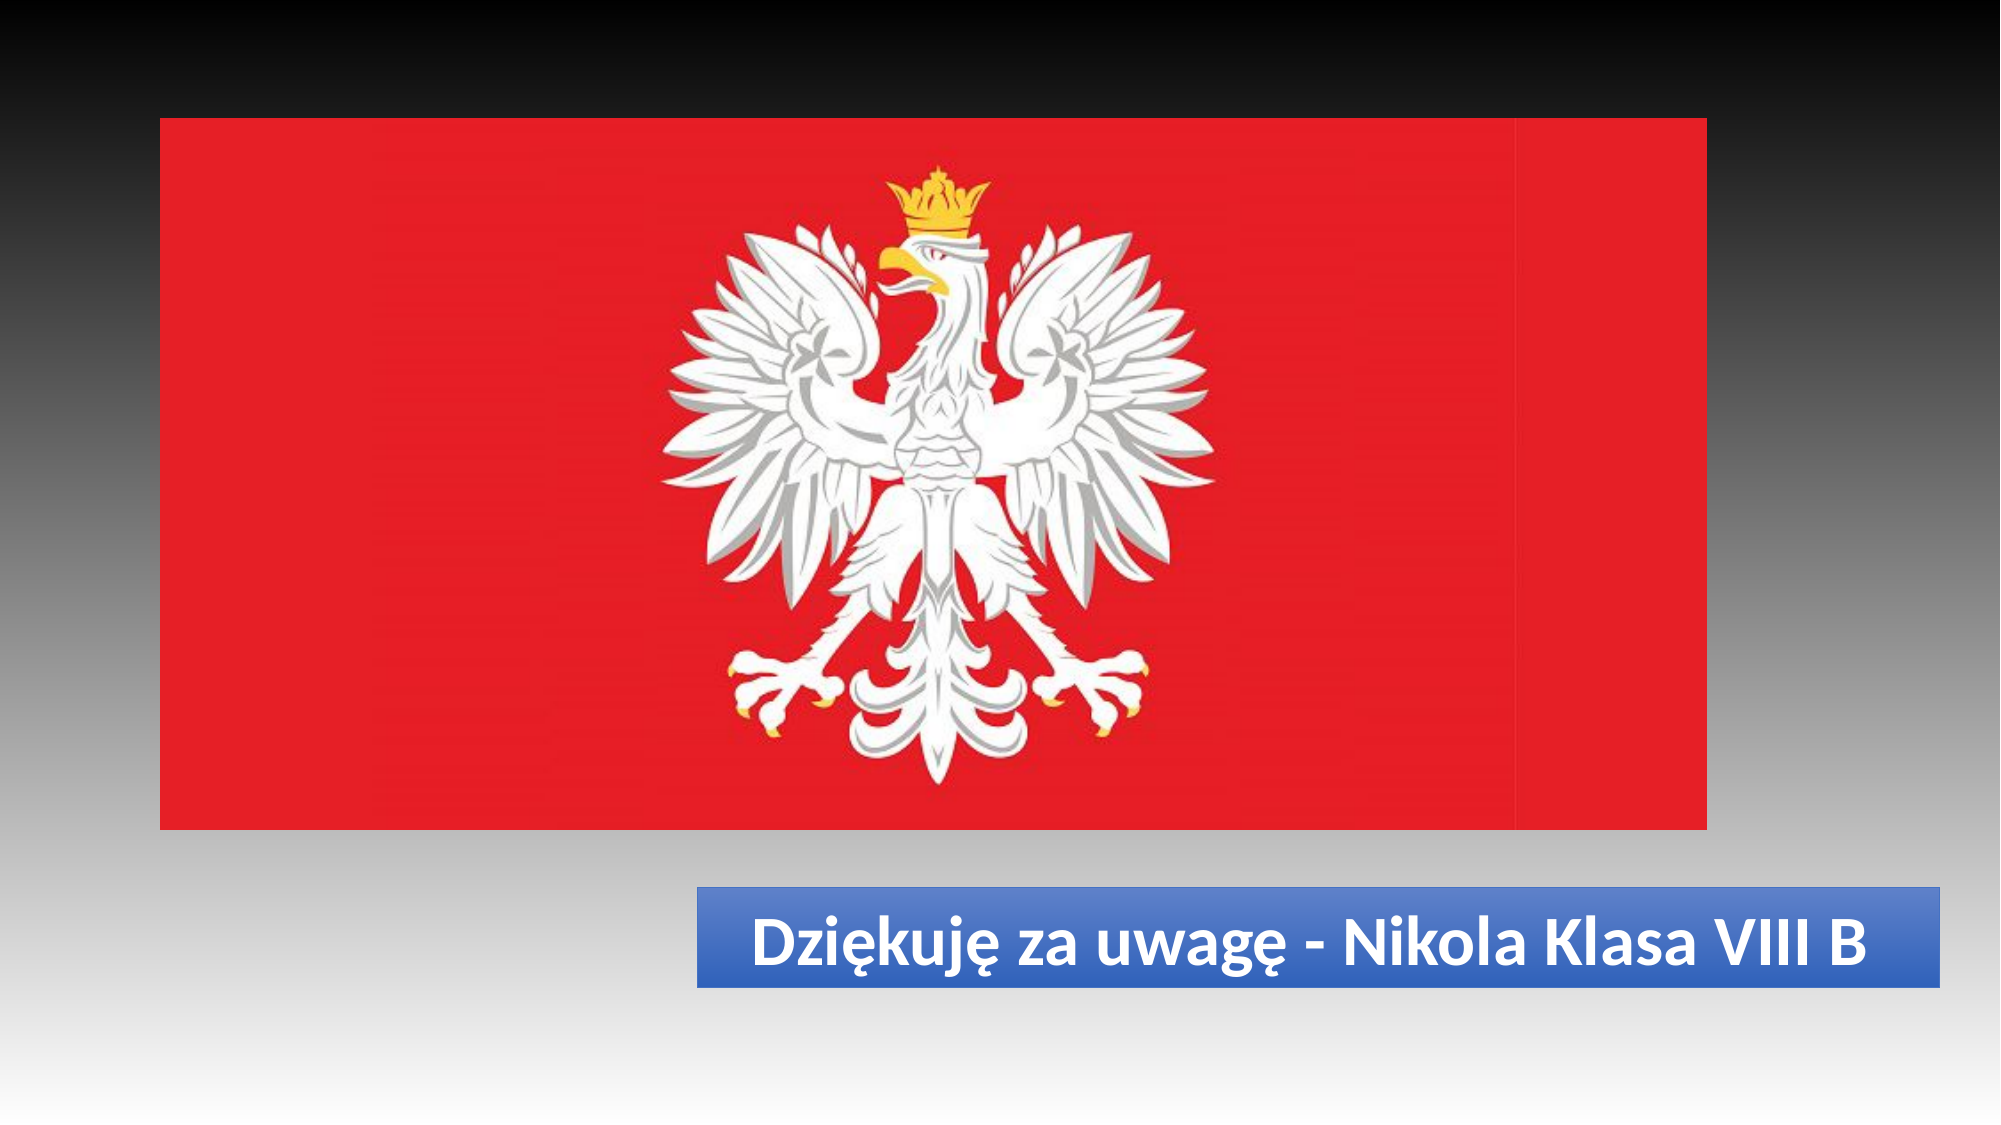

Dziękuję za uwagę - Nikola Klasa VIII B